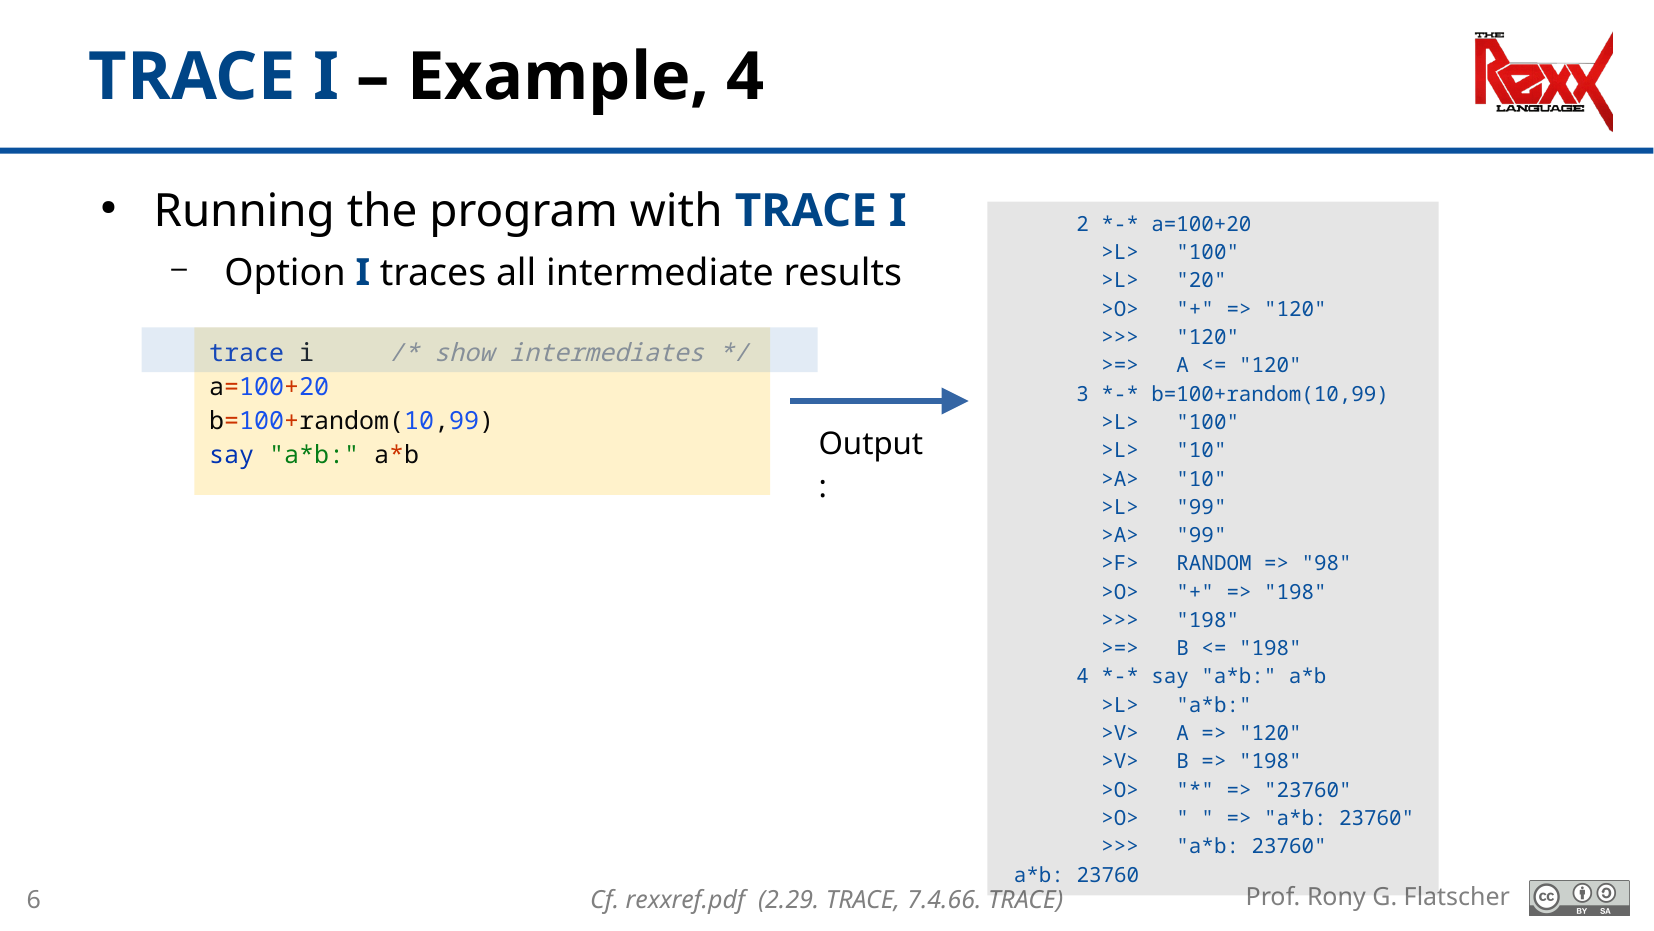

# TRACE I – Example, 4
Running the program with TRACE I
Option I traces all intermediate results
 2 *-* a=100+20
 >L> "100"
 >L> "20"
 >O> "+" => "120"
 >>> "120"
 >=> A <= "120"
 3 *-* b=100+random(10,99)
 >L> "100"
 >L> "10"
 >A> "10"
 >L> "99"
 >A> "99"
 >F> RANDOM => "98"
 >O> "+" => "198"
 >>> "198"
 >=> B <= "198"
 4 *-* say "a*b:" a*b
 >L> "a*b:"
 >V> A => "120"
 >V> B => "198"
 >O> "*" => "23760"
 >O> " " => "a*b: 23760"
 >>> "a*b: 23760"
a*b: 23760
trace i /* show intermediates */
a=100+20
b=100+random(10,99)
say "a*b:" a*b
Output:
Cf. rexxref.pdf (2.29. TRACE, 7.4.66. TRACE)